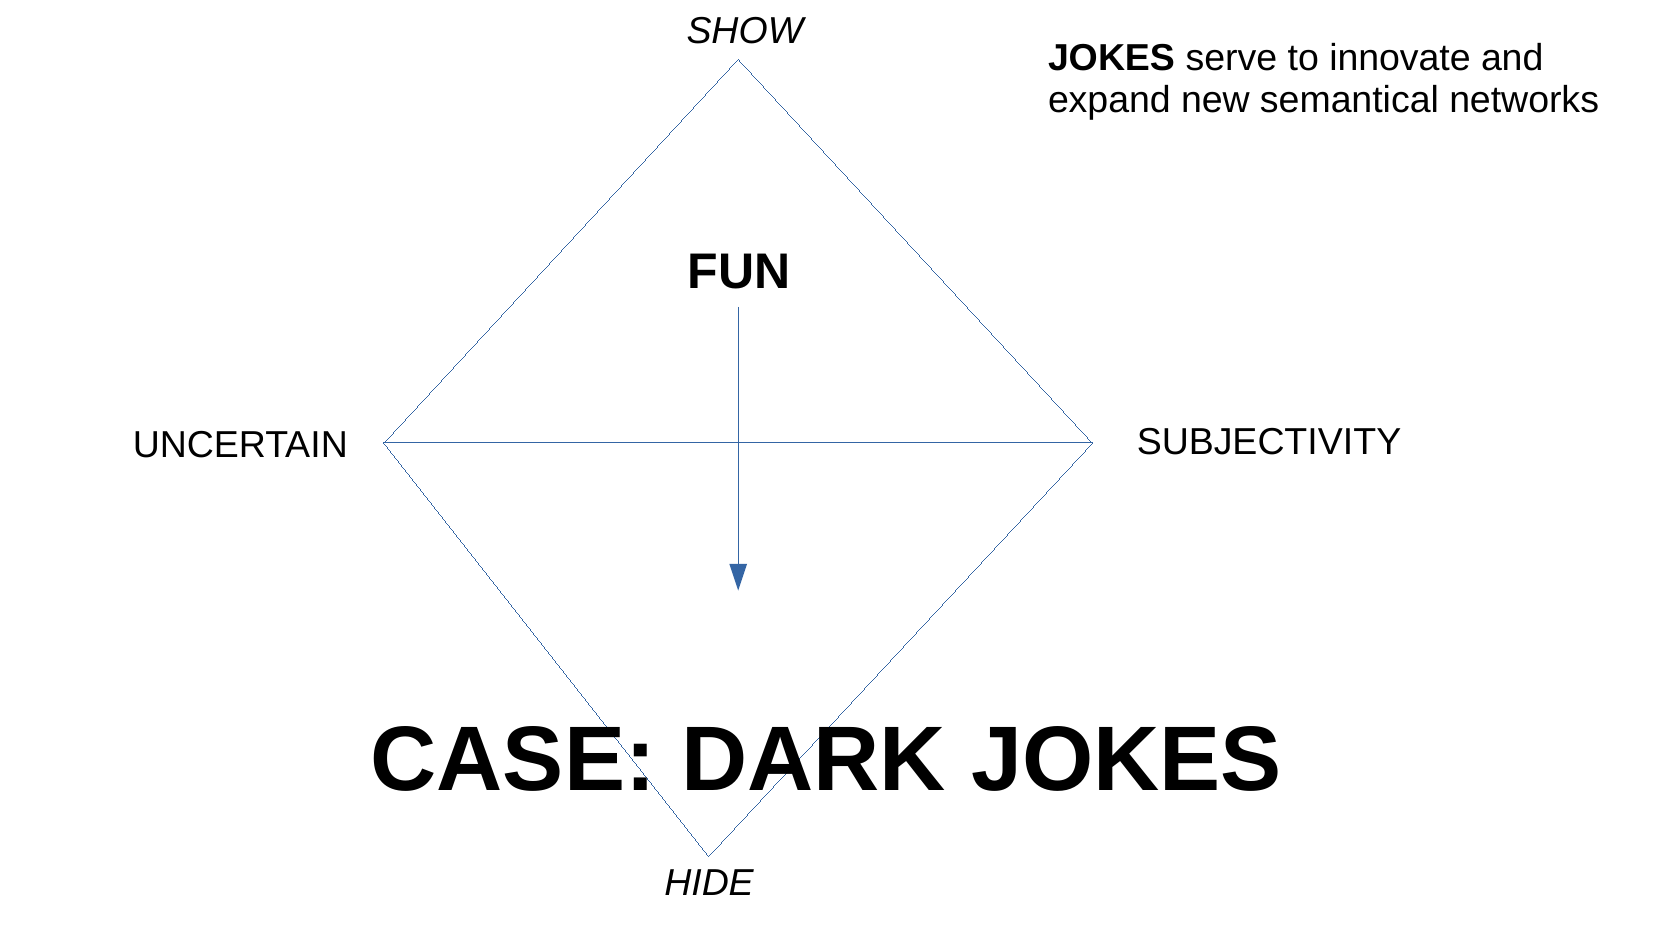

SHOW
JOKES serve to innovate and
expand new semantical networks
FUN
SUBJECTIVITY
UNCERTAIN
# CASE: DARK JOKES
HIDE